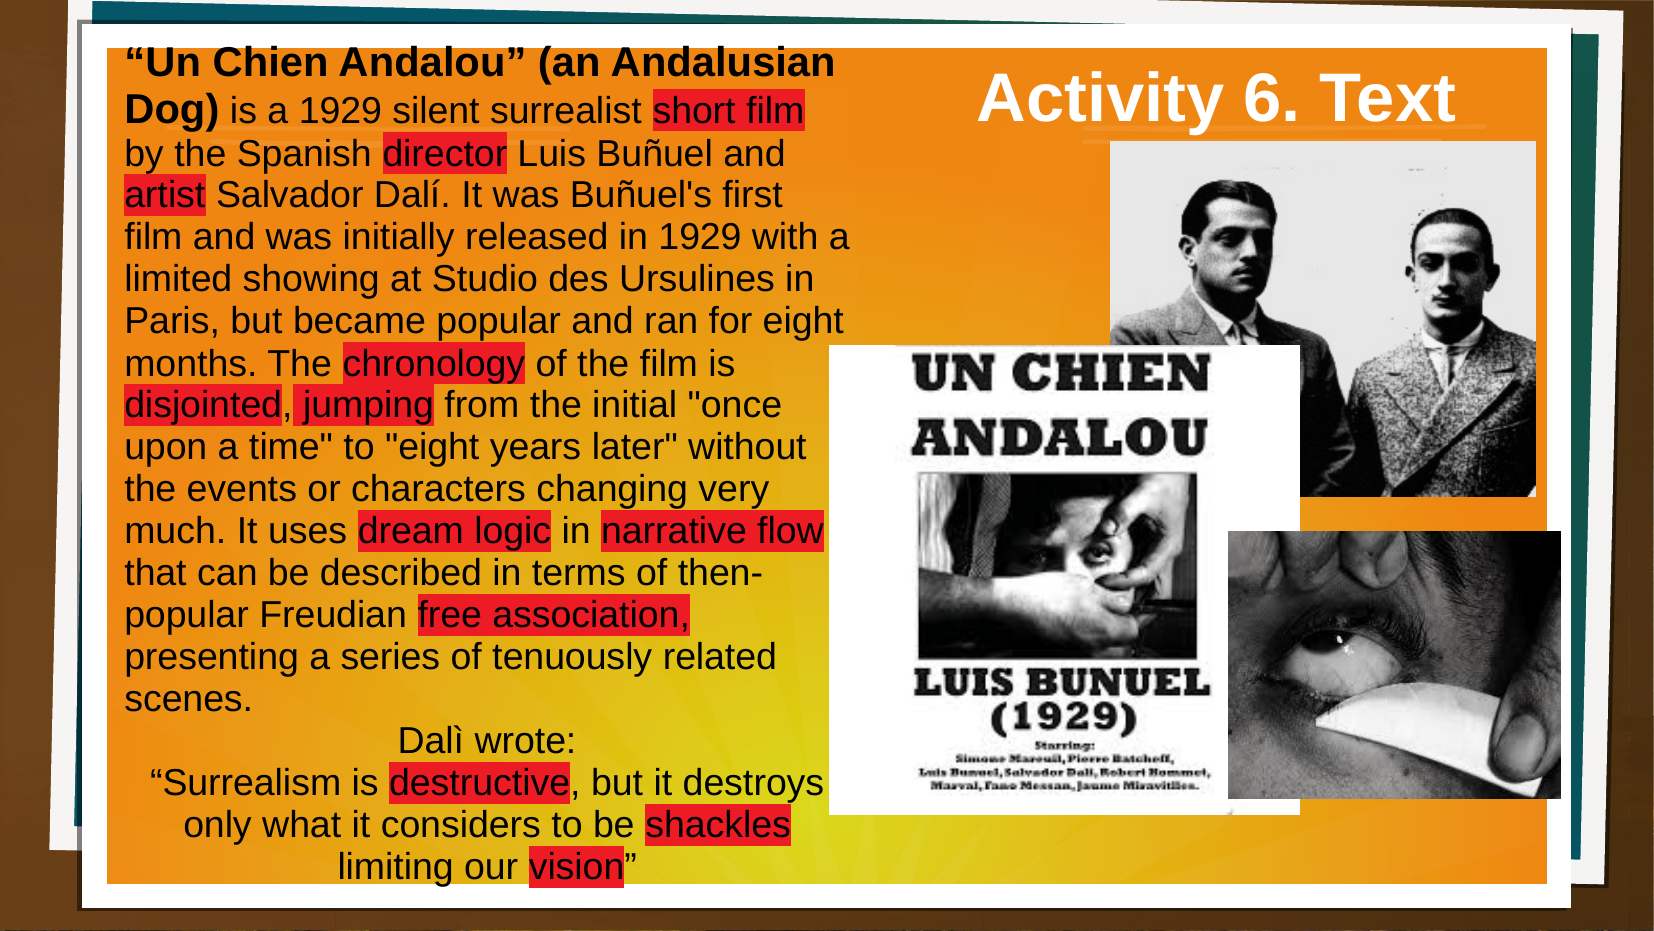

# Activity 6. Text
“Un Chien Andalou” (an Andalusian Dog) is a 1929 silent surrealist short film by the Spanish director Luis Buñuel and artist Salvador Dalí. It was Buñuel's first film and was initially released in 1929 with a limited showing at Studio des Ursulines in Paris, but became popular and ran for eight months. The chronology of the film is disjointed, jumping from the initial "once upon a time" to "eight years later" without the events or characters changing very much. It uses dream logic in narrative flow that can be described in terms of then-popular Freudian free association, presenting a series of tenuously related scenes.
Dalì wrote:
“Surrealism is destructive, but it destroys only what it considers to be shackles limiting our vision”